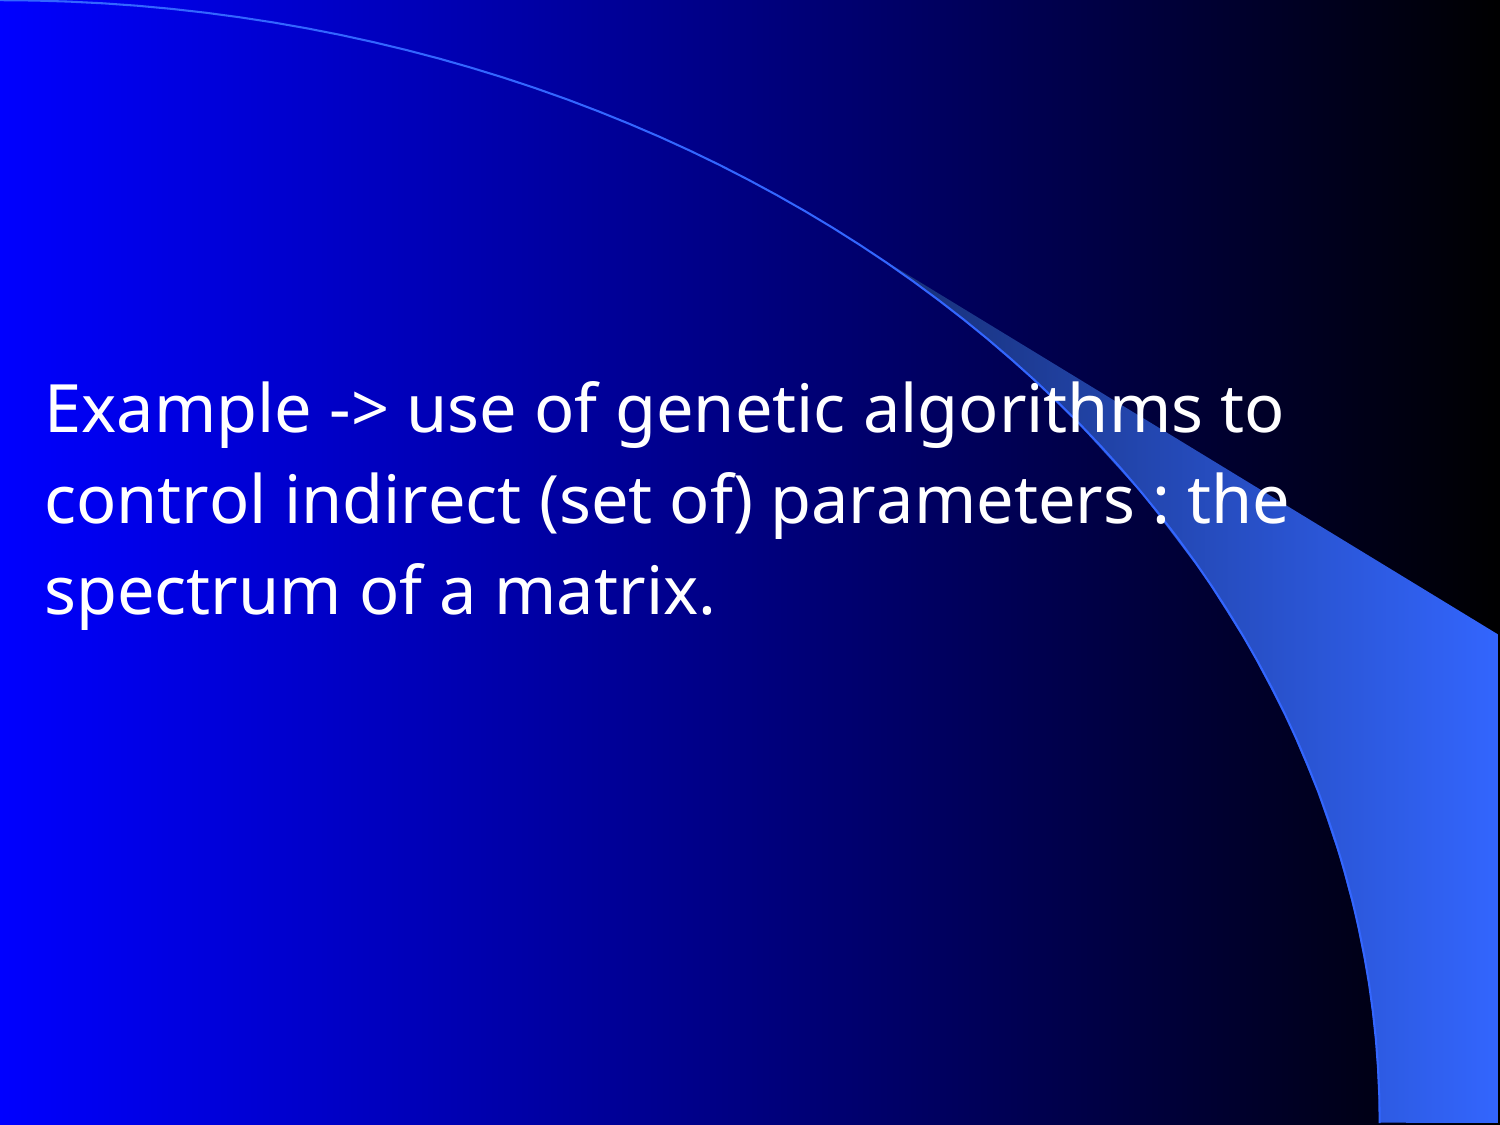

Example -> use of genetic algorithms to
control indirect (set of) parameters : the
spectrum of a matrix.